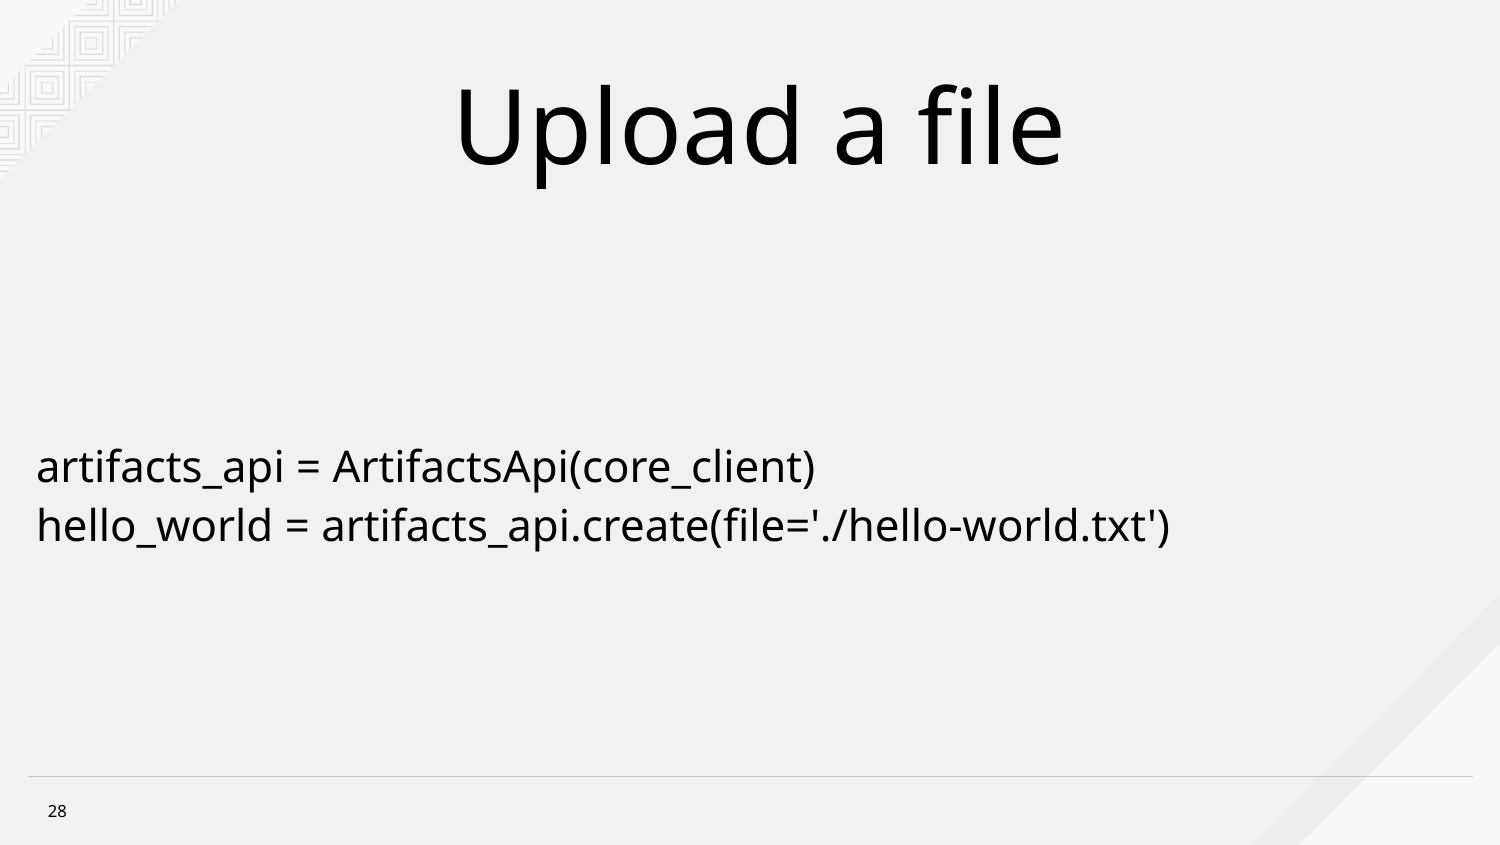

Upload a file
artifacts_api = ArtifactsApi(core_client)
hello_world = artifacts_api.create(file='./hello-world.txt')
28